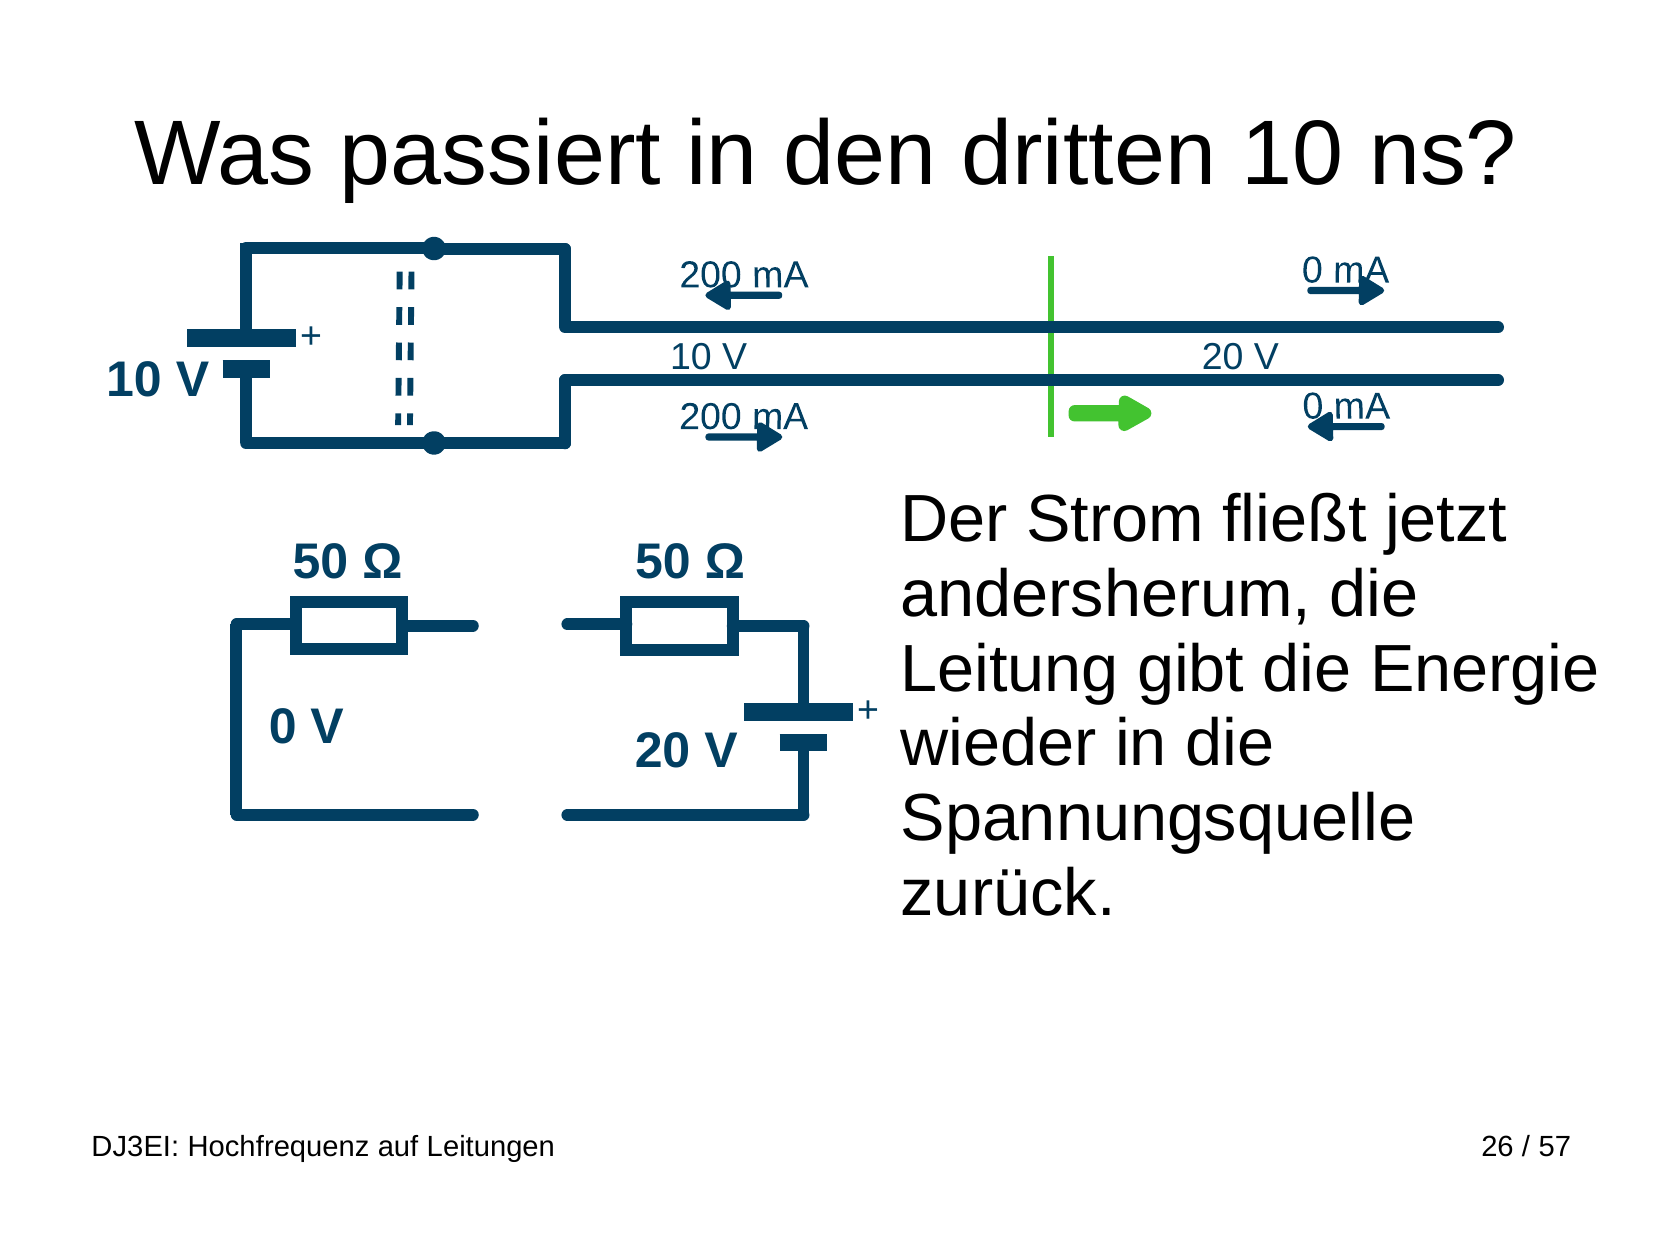

# Was passiert in den dritten 10 ns?
0 mA
200 mA
+
10 V
20 V
10 V
0 mA
200 mA
Der Strom fließt jetzt
andersherum, die Leitung gibt die Energie wieder in die Spannungsquelle zurück.
50 Ω
50 Ω
+
0 V
20 V